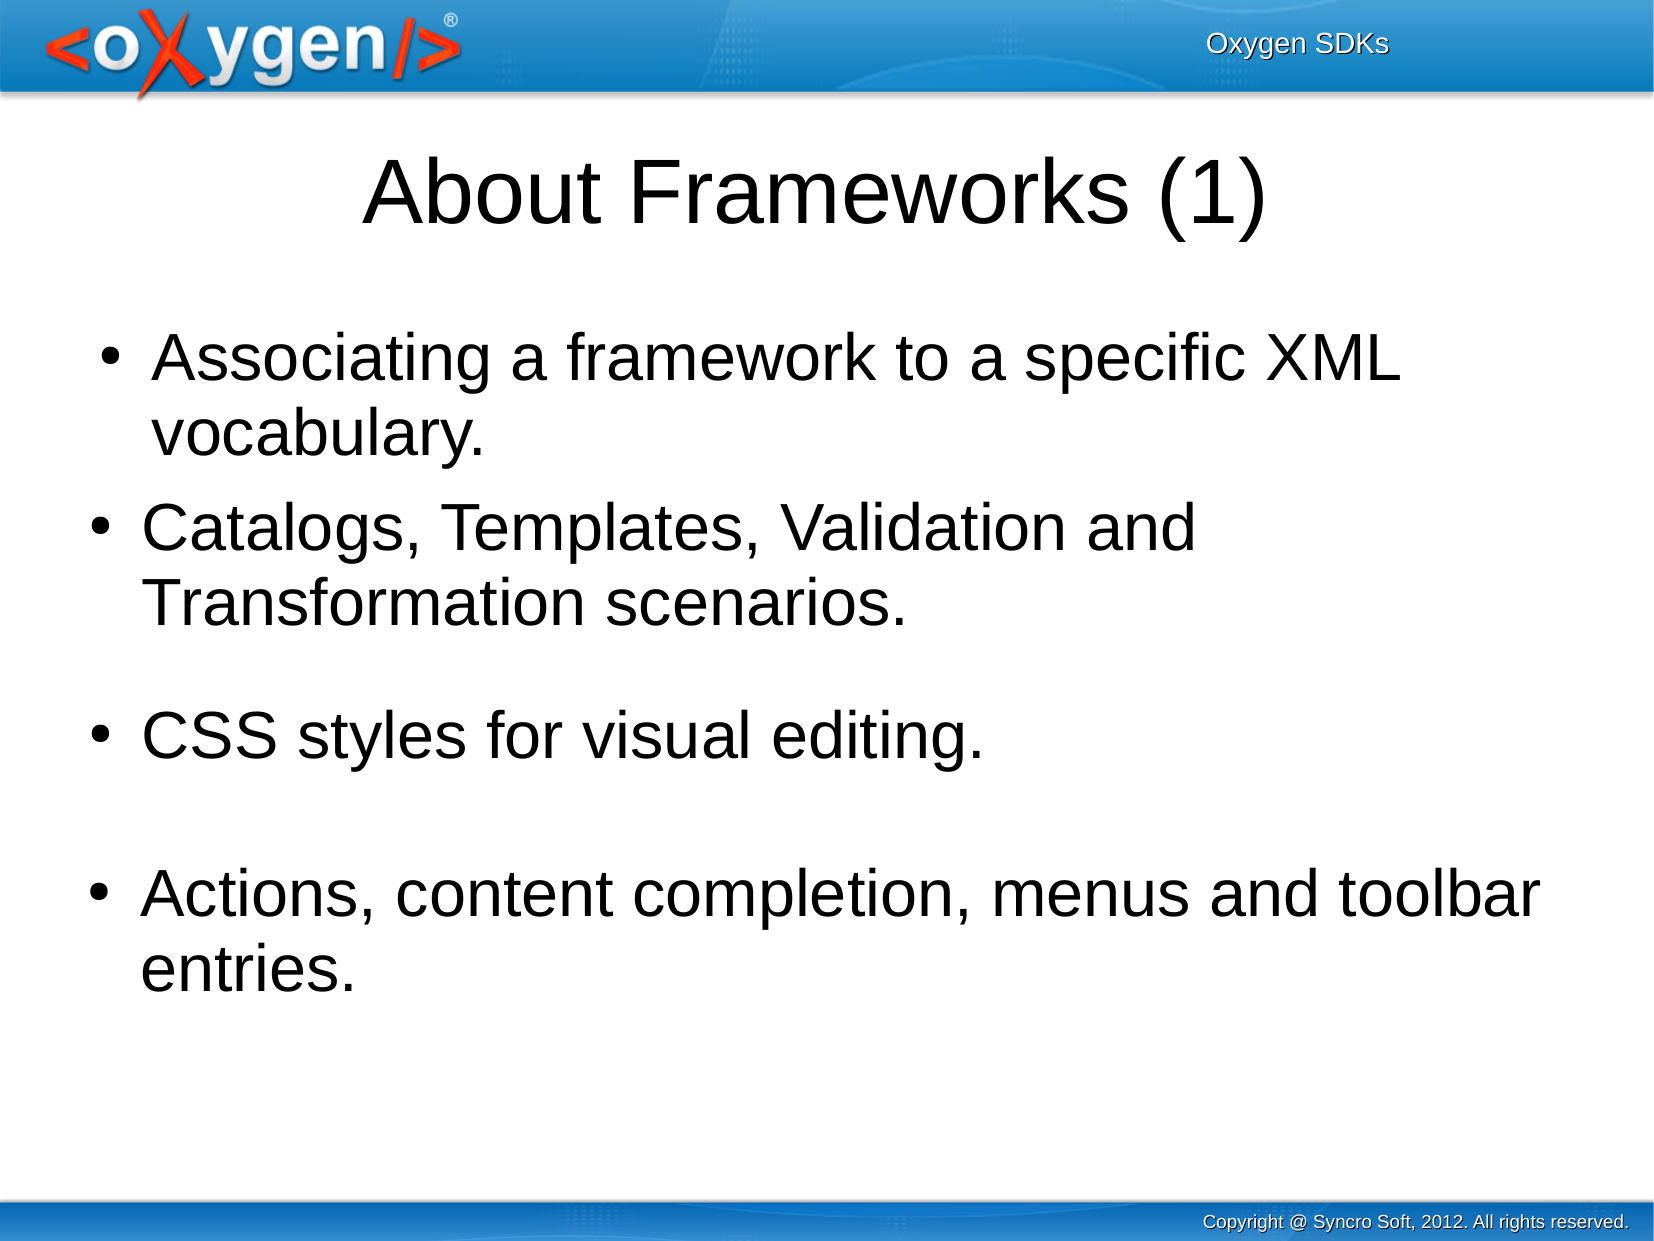

# About Frameworks (1)
Associating a framework to a specific XML vocabulary.
Catalogs, Templates, Validation and Transformation scenarios.
CSS styles for visual editing.
Actions, content completion, menus and toolbar entries.